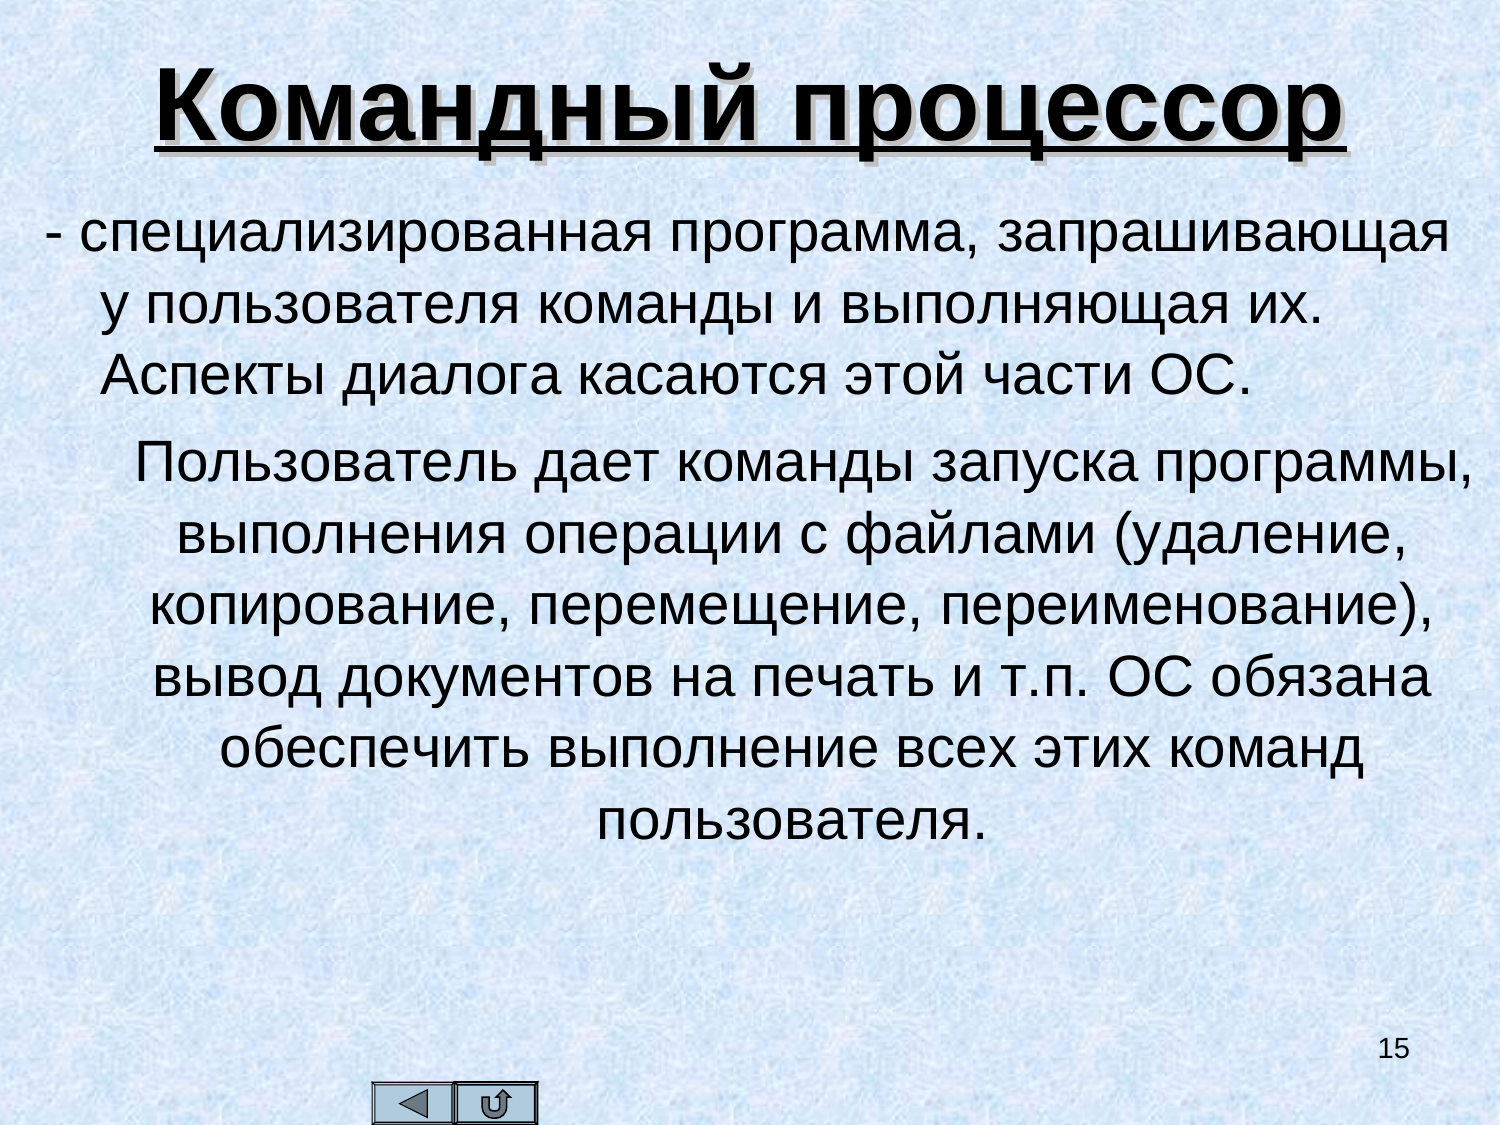

# Командный процессор
- специализированная программа, запрашивающая у пользователя команды и выполняющая их. Аспекты диалога касаются этой части ОС.
 Пользователь дает команды запуска программы, выполнения операции с файлами (удаление, копирование, перемещение, переименование), вывод документов на печать и т.п. ОС обязана обеспечить выполнение всех этих команд пользователя.
15